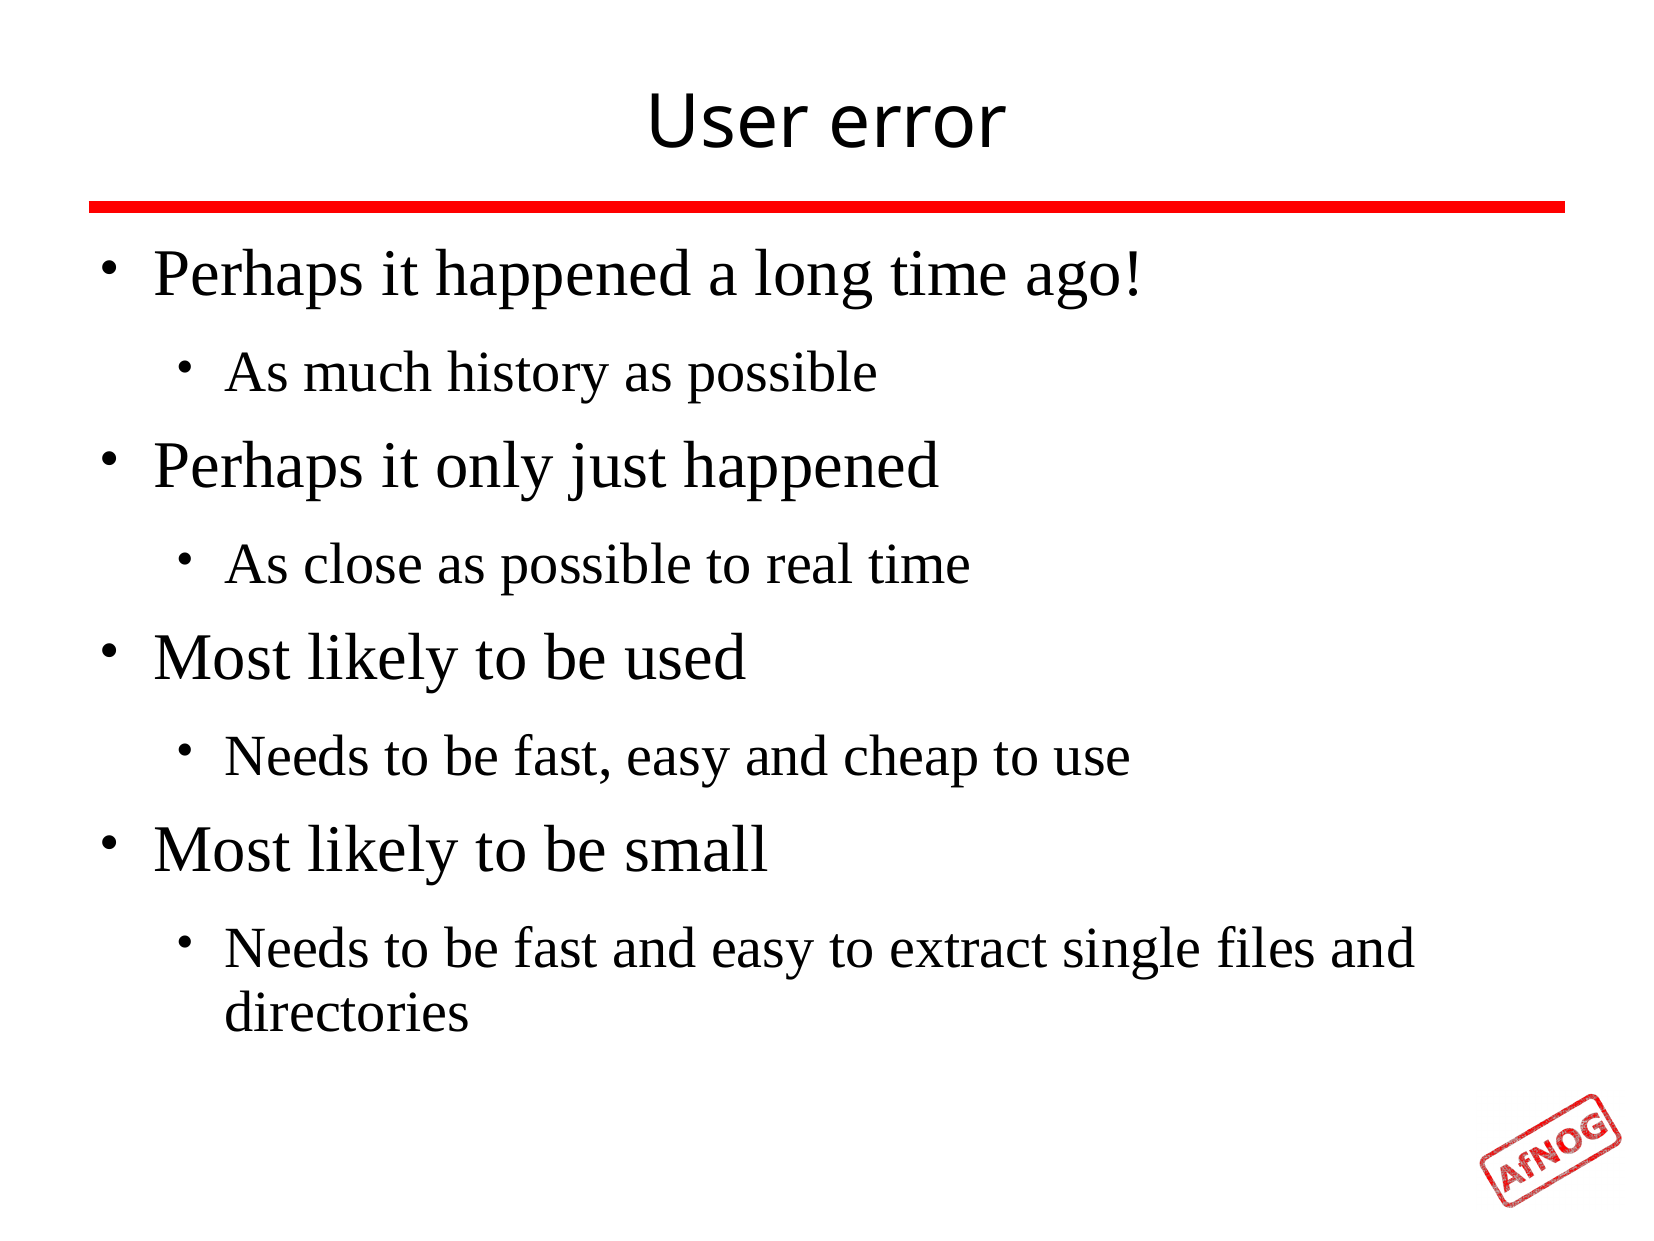

# User error
Perhaps it happened a long time ago!
As much history as possible
Perhaps it only just happened
As close as possible to real time
Most likely to be used
Needs to be fast, easy and cheap to use
Most likely to be small
Needs to be fast and easy to extract single files and directories